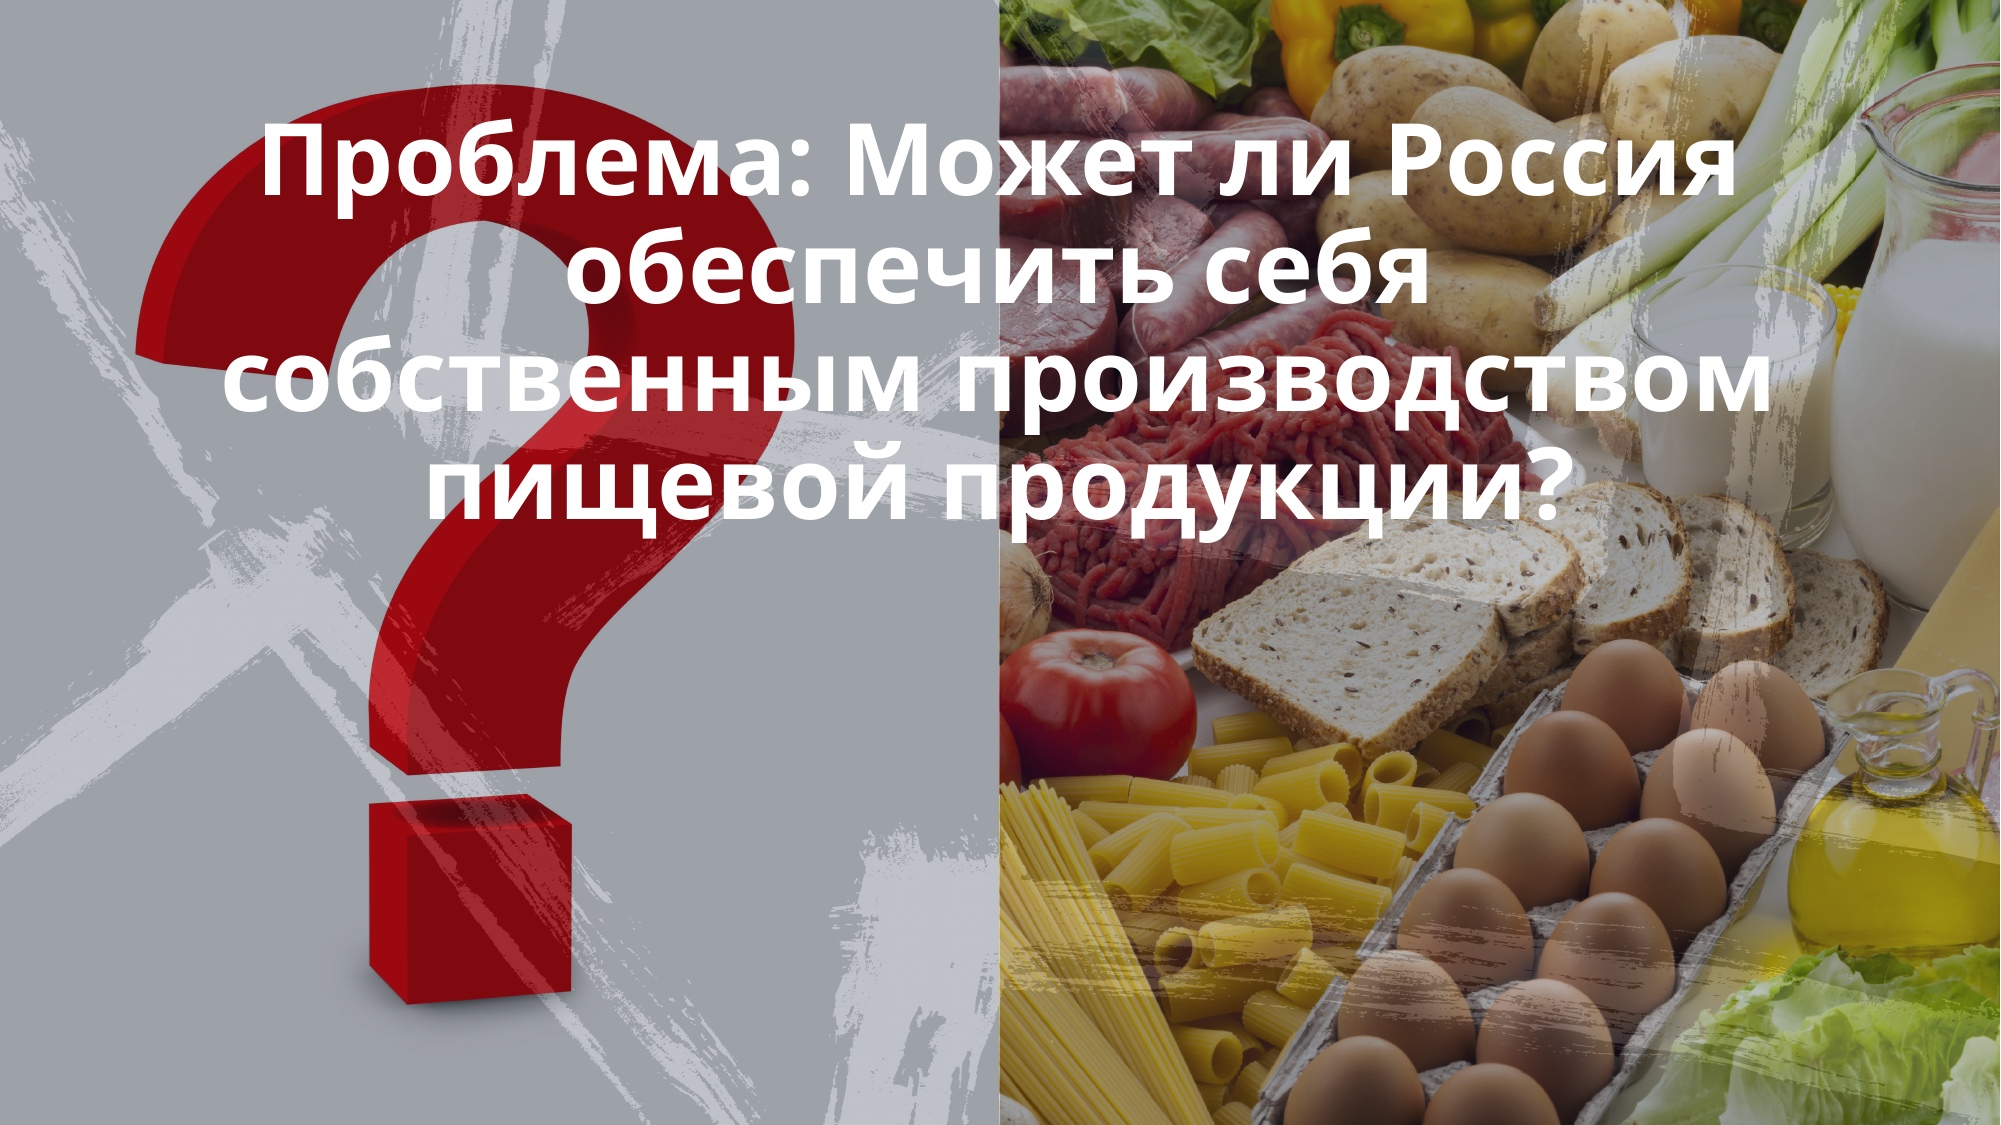

# Проблема: Может ли Россия обеспечить себя собственным производством пищевой продукции?